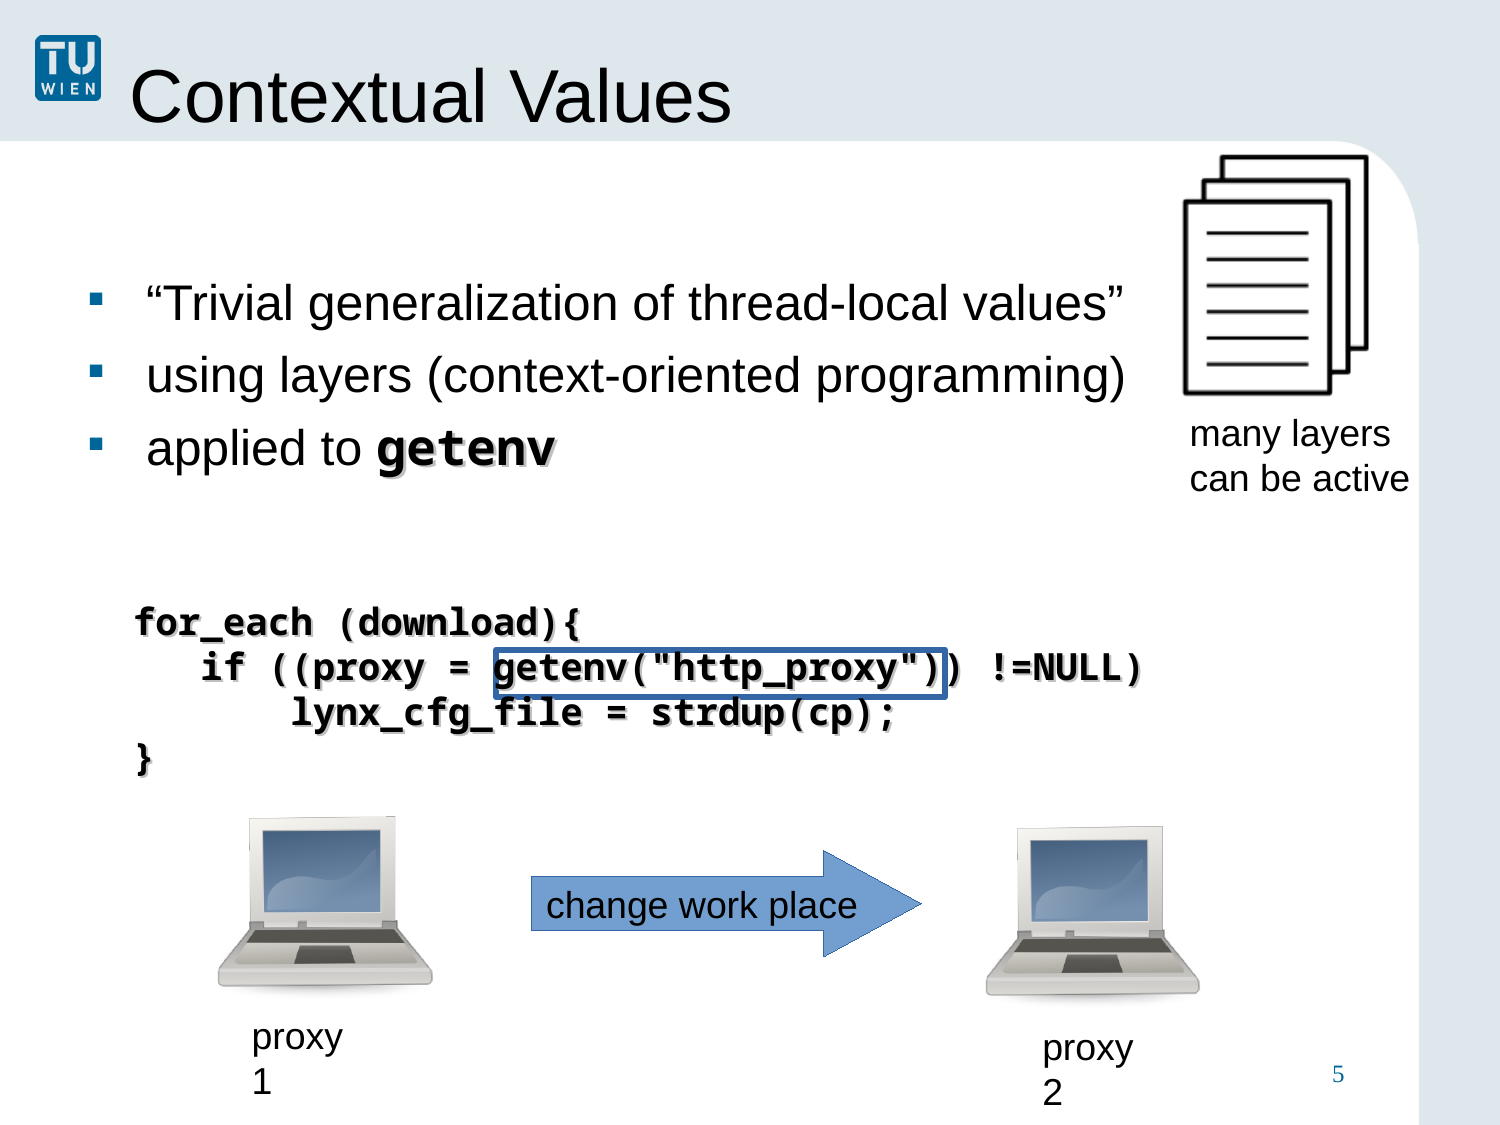

# Contextual Values
“Trivial generalization of thread-local values”
using layers (context-oriented programming)
applied to getenv
many layers
can be active
for_each (download){
 if ((proxy = getenv("http_proxy")) !=NULL)
 lynx_cfg_file = strdup(cp);
}
change work place
proxy1
proxy2
5